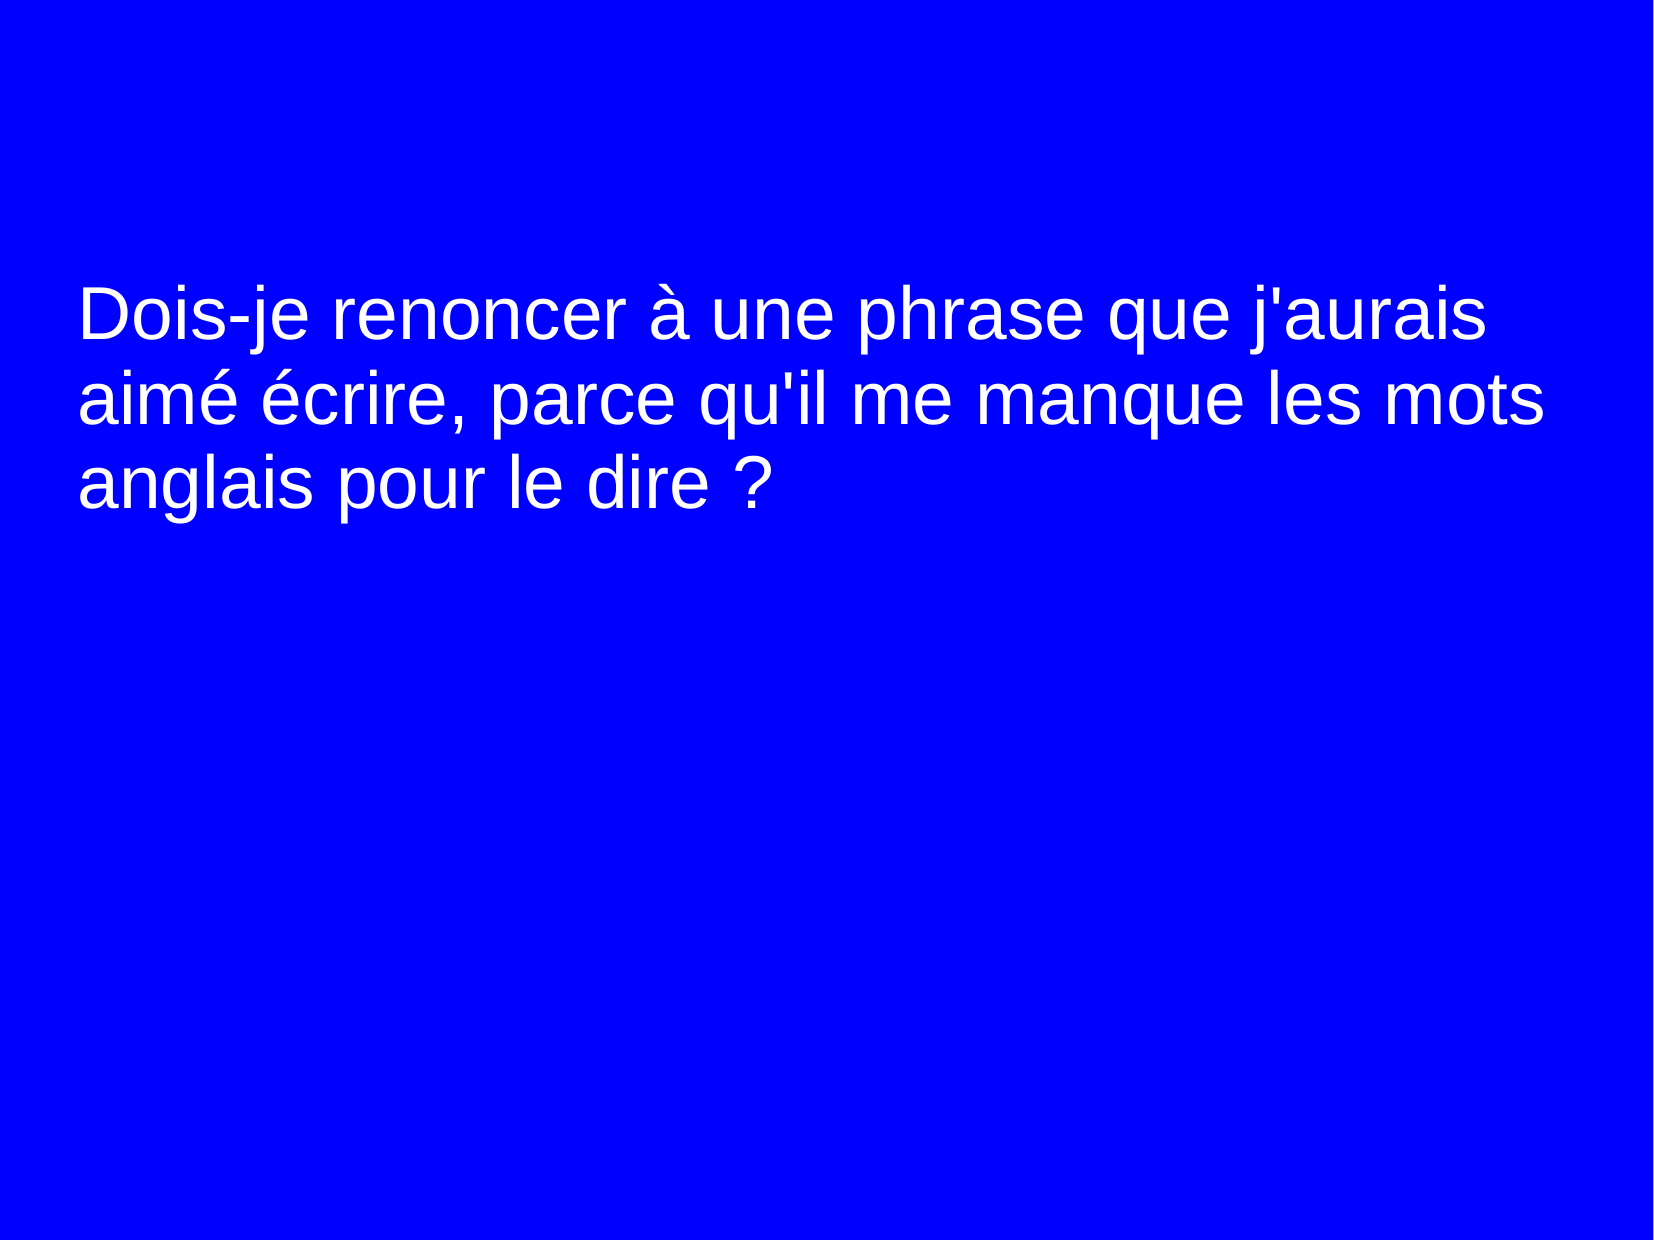

Dois-je renoncer à une phrase que j'aurais aimé écrire, parce qu'il me manque les mots anglais pour le dire ?